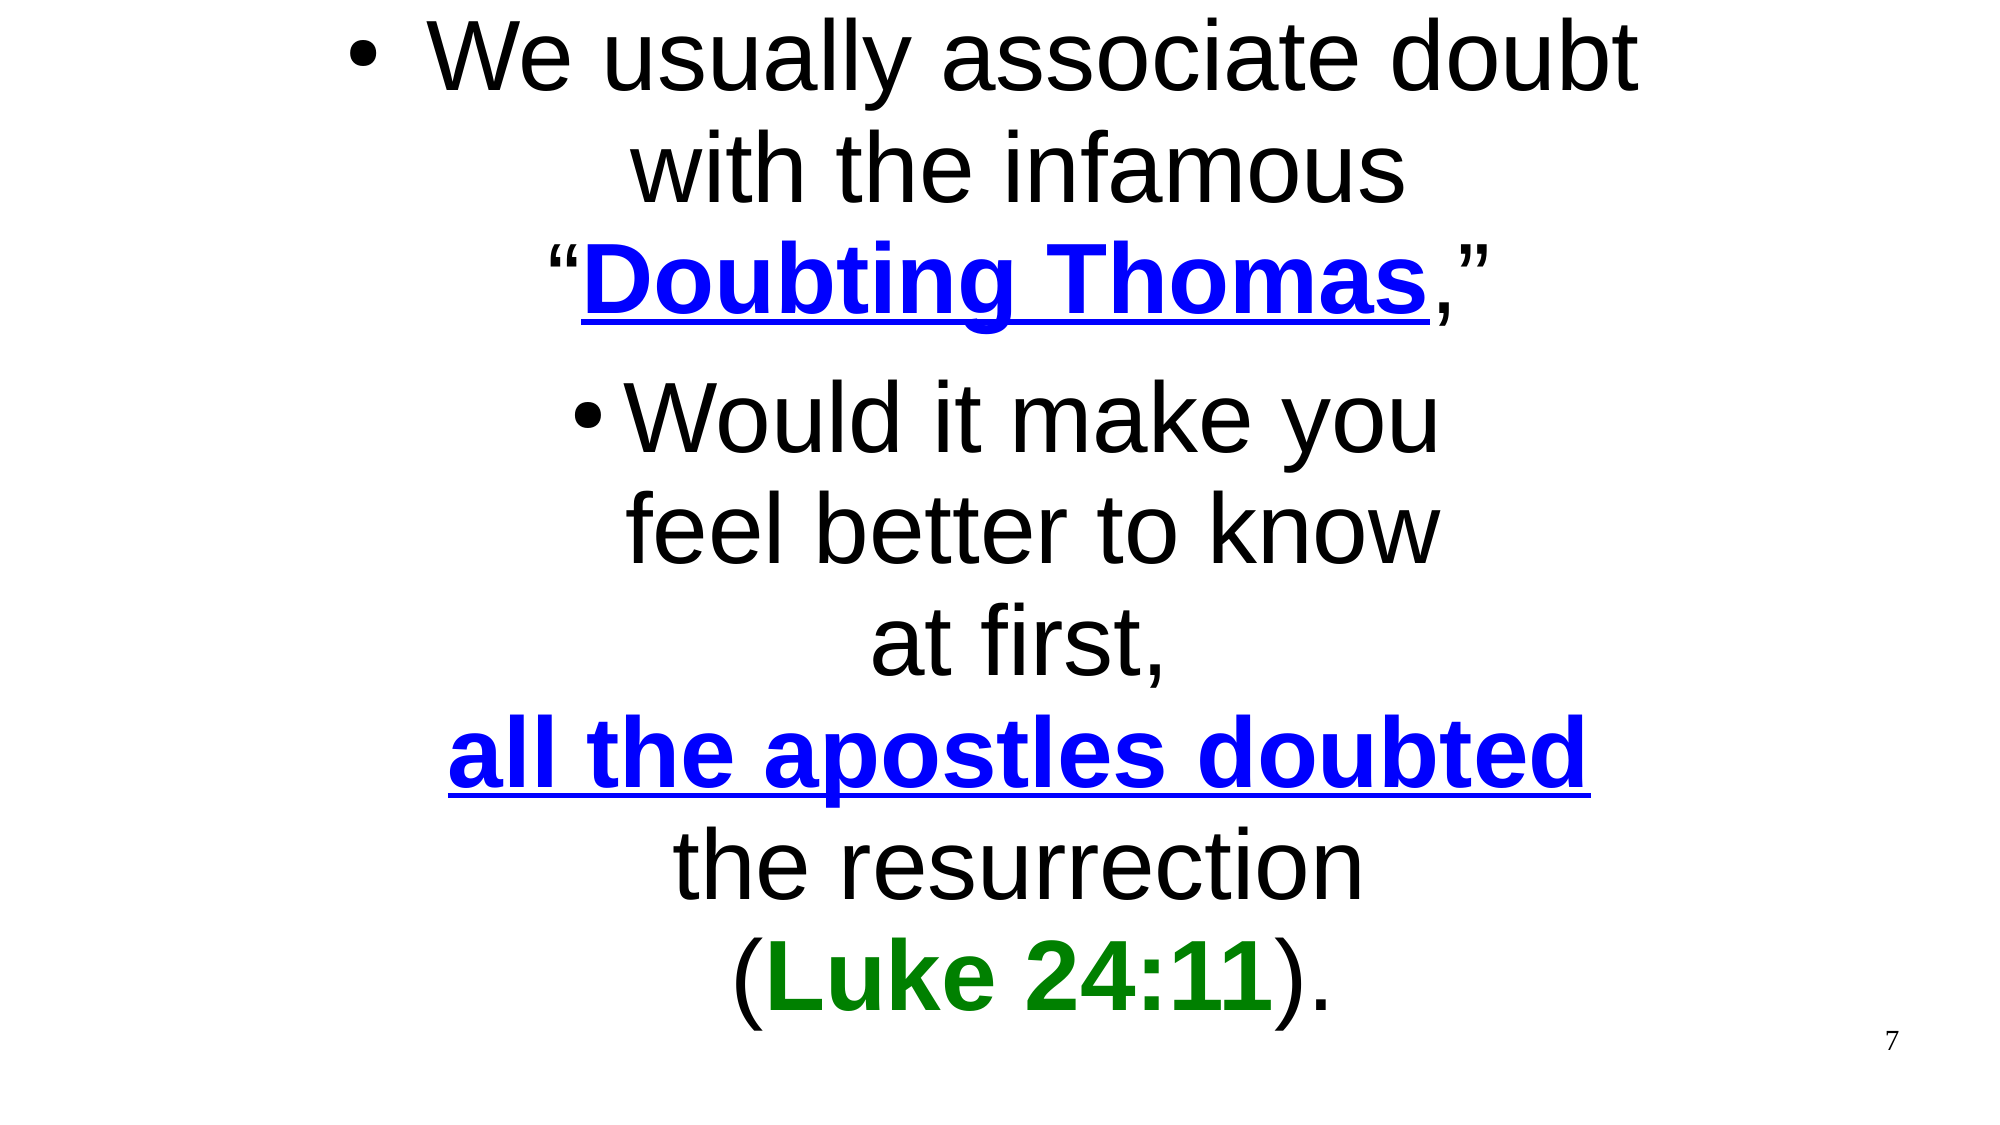

# We usually associate doubt with the infamous “Doubting Thomas,”
Would it make you
feel better to know
at first,
all the apostles doubted
the resurrection
(Luke 24:11).
7